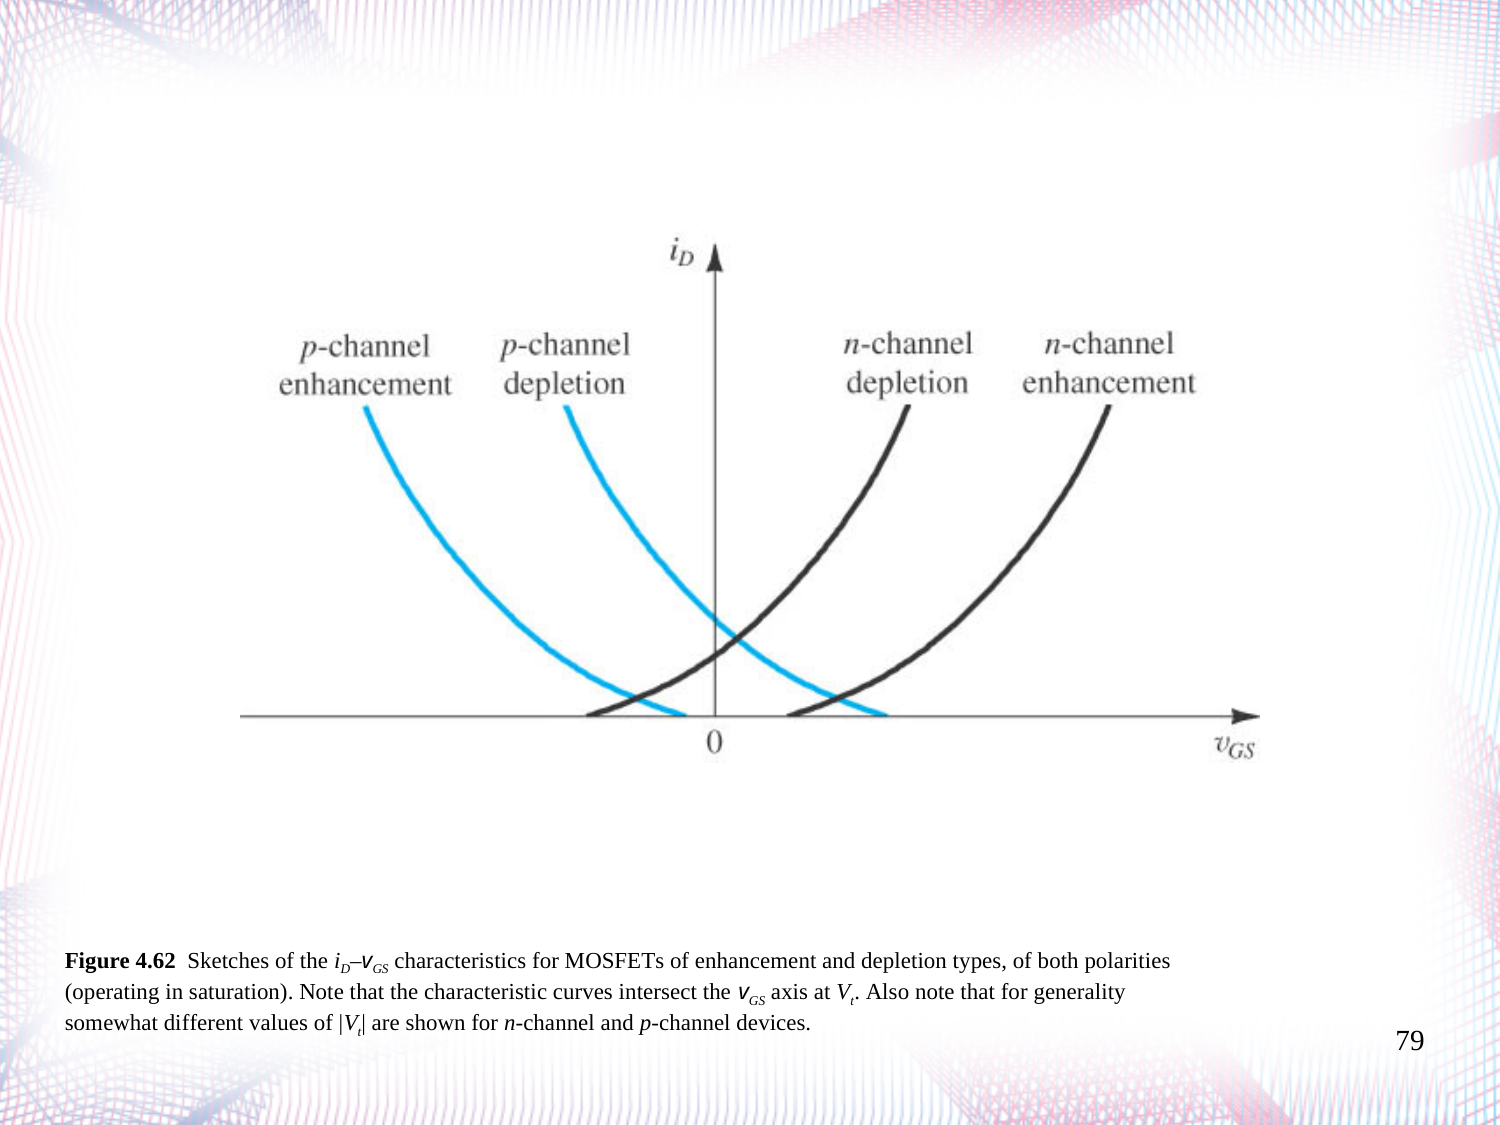

Figure 4.62 Sketches of the iD–vGS characteristics for MOSFETs of enhancement and depletion types, of both polarities (operating in saturation). Note that the characteristic curves intersect the vGS axis at Vt. Also note that for generality somewhat different values of |Vt| are shown for n-channel and p-channel devices.
79